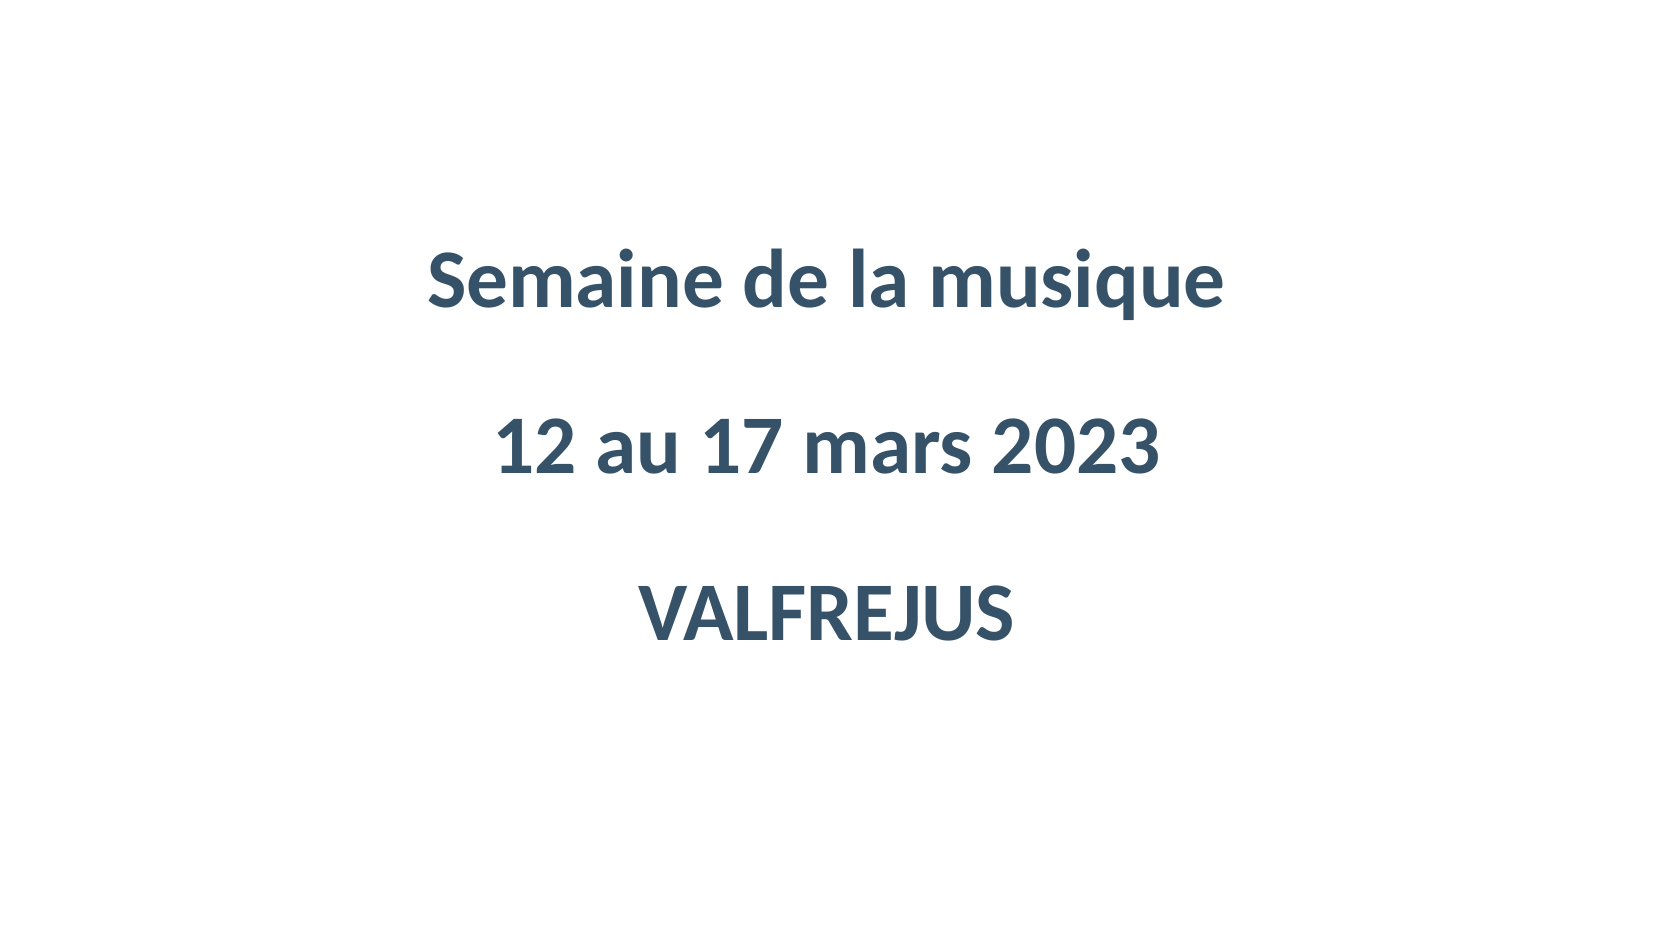

Semaine de la musique
12 au 17 mars 2023
VALFREJUS